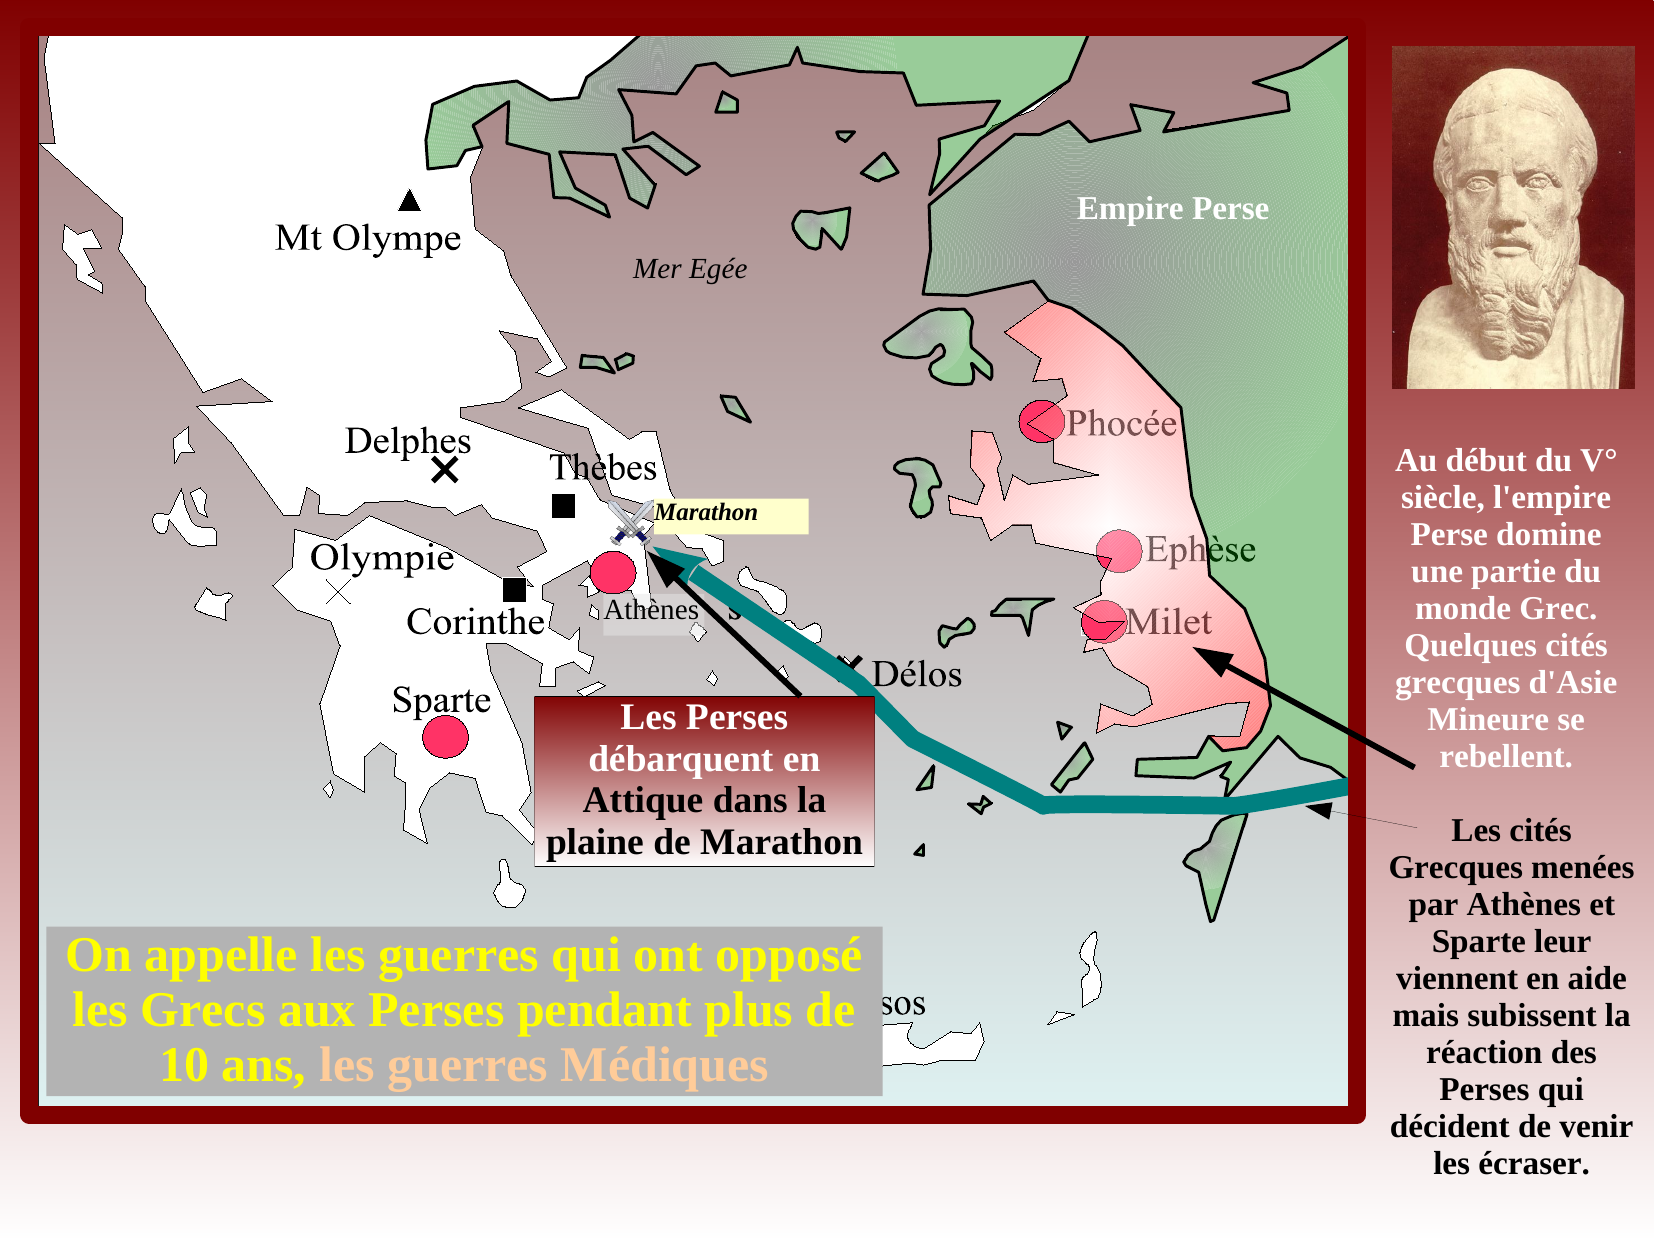

Empire Perse
Mer Egée
Marathon
Athènes
Au début du V° siècle, l'empire Perse domine une partie du monde Grec. Quelques cités grecques d'Asie Mineure se rebellent.
Les Perses débarquent en Attique dans la plaine de Marathon
Les cités Grecques menées par Athènes et Sparte leur viennent en aide mais subissent la réaction des Perses qui décident de venir les écraser.
On appelle les guerres qui ont opposé les Grecs aux Perses pendant plus de 10 ans, les guerres Médiques